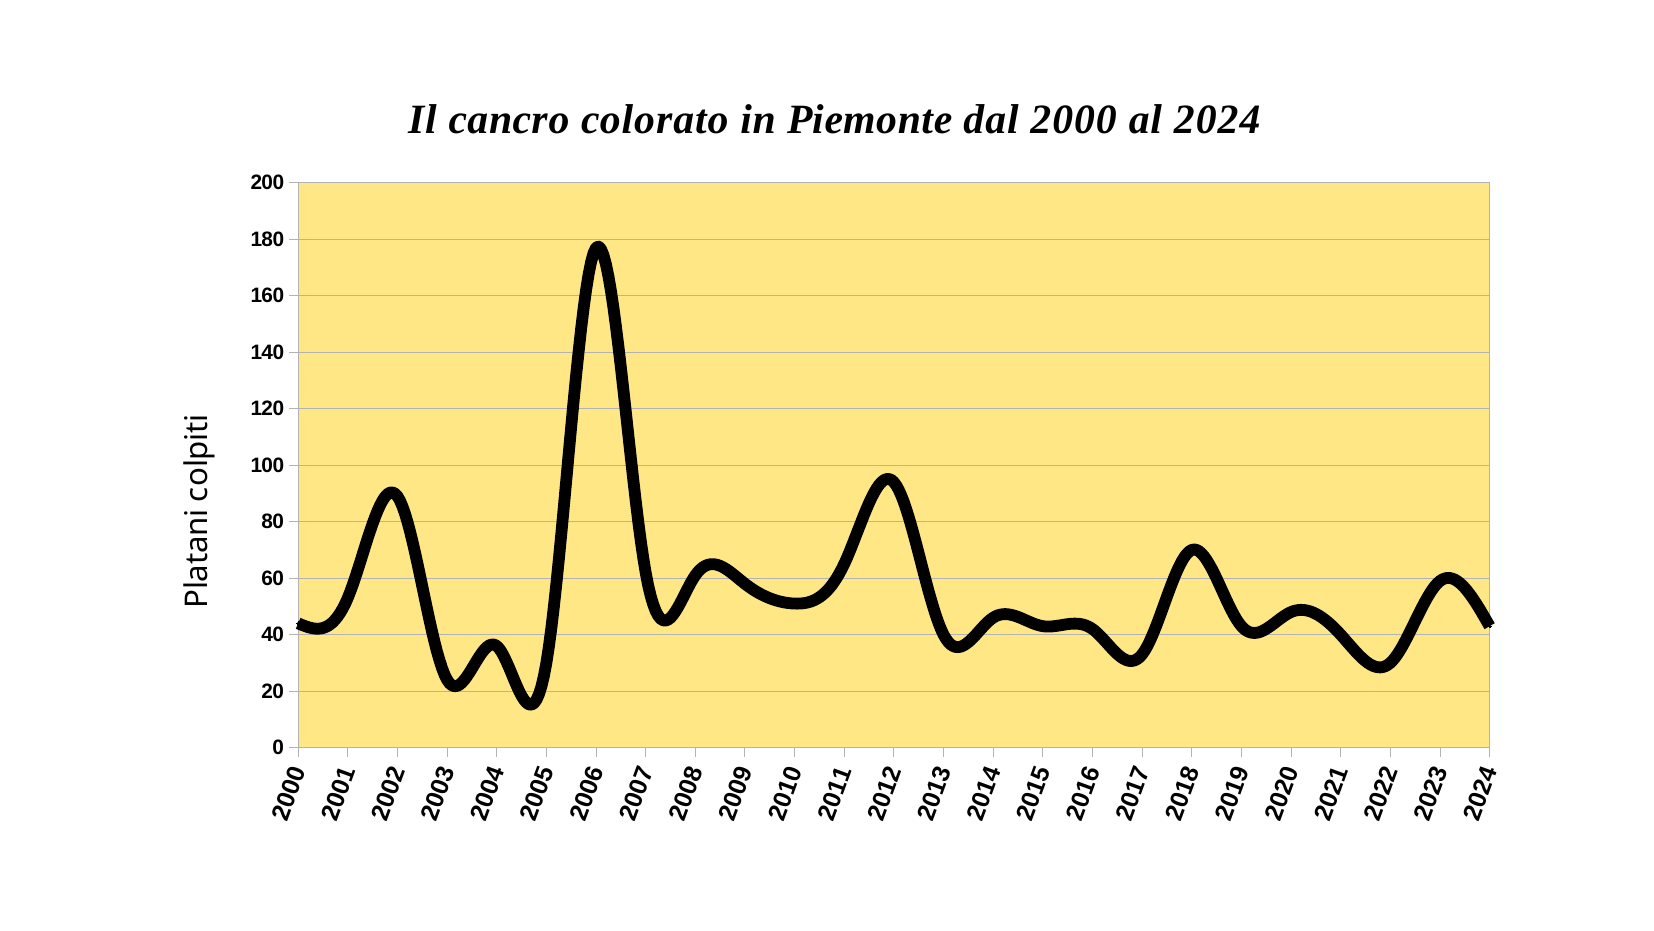

### Chart: Il cancro colorato in Piemonte dal 2000 al 2024
| Category | |
|---|---|
| 2000 | 44.0 |
| 2001 | 53.0 |
| 2002 | 89.0 |
| 2003 | 24.0 |
| 2004 | 36.0 |
| 2005 | 30.0 |
| 2006 | 177.0 |
| 2007 | 62.0 |
| 2008 | 61.0 |
| 2009 | 58.0 |
| 2010 | 51.0 |
| 2011 | 65.0 |
| 2012 | 94.0 |
| 2013 | 40.0 |
| 2014 | 46.0 |
| 2015 | 43.0 |
| 2016 | 42.0 |
| 2017 | 33.0 |
| 2018 | 70.0 |
| 2019 | 43.0 |
| 2020 | 48.0 |
| 2021 | 40.0 |
| 2022 | 30.0 |
| 2023 | 59.0 |
| 2024 | 43.0 |